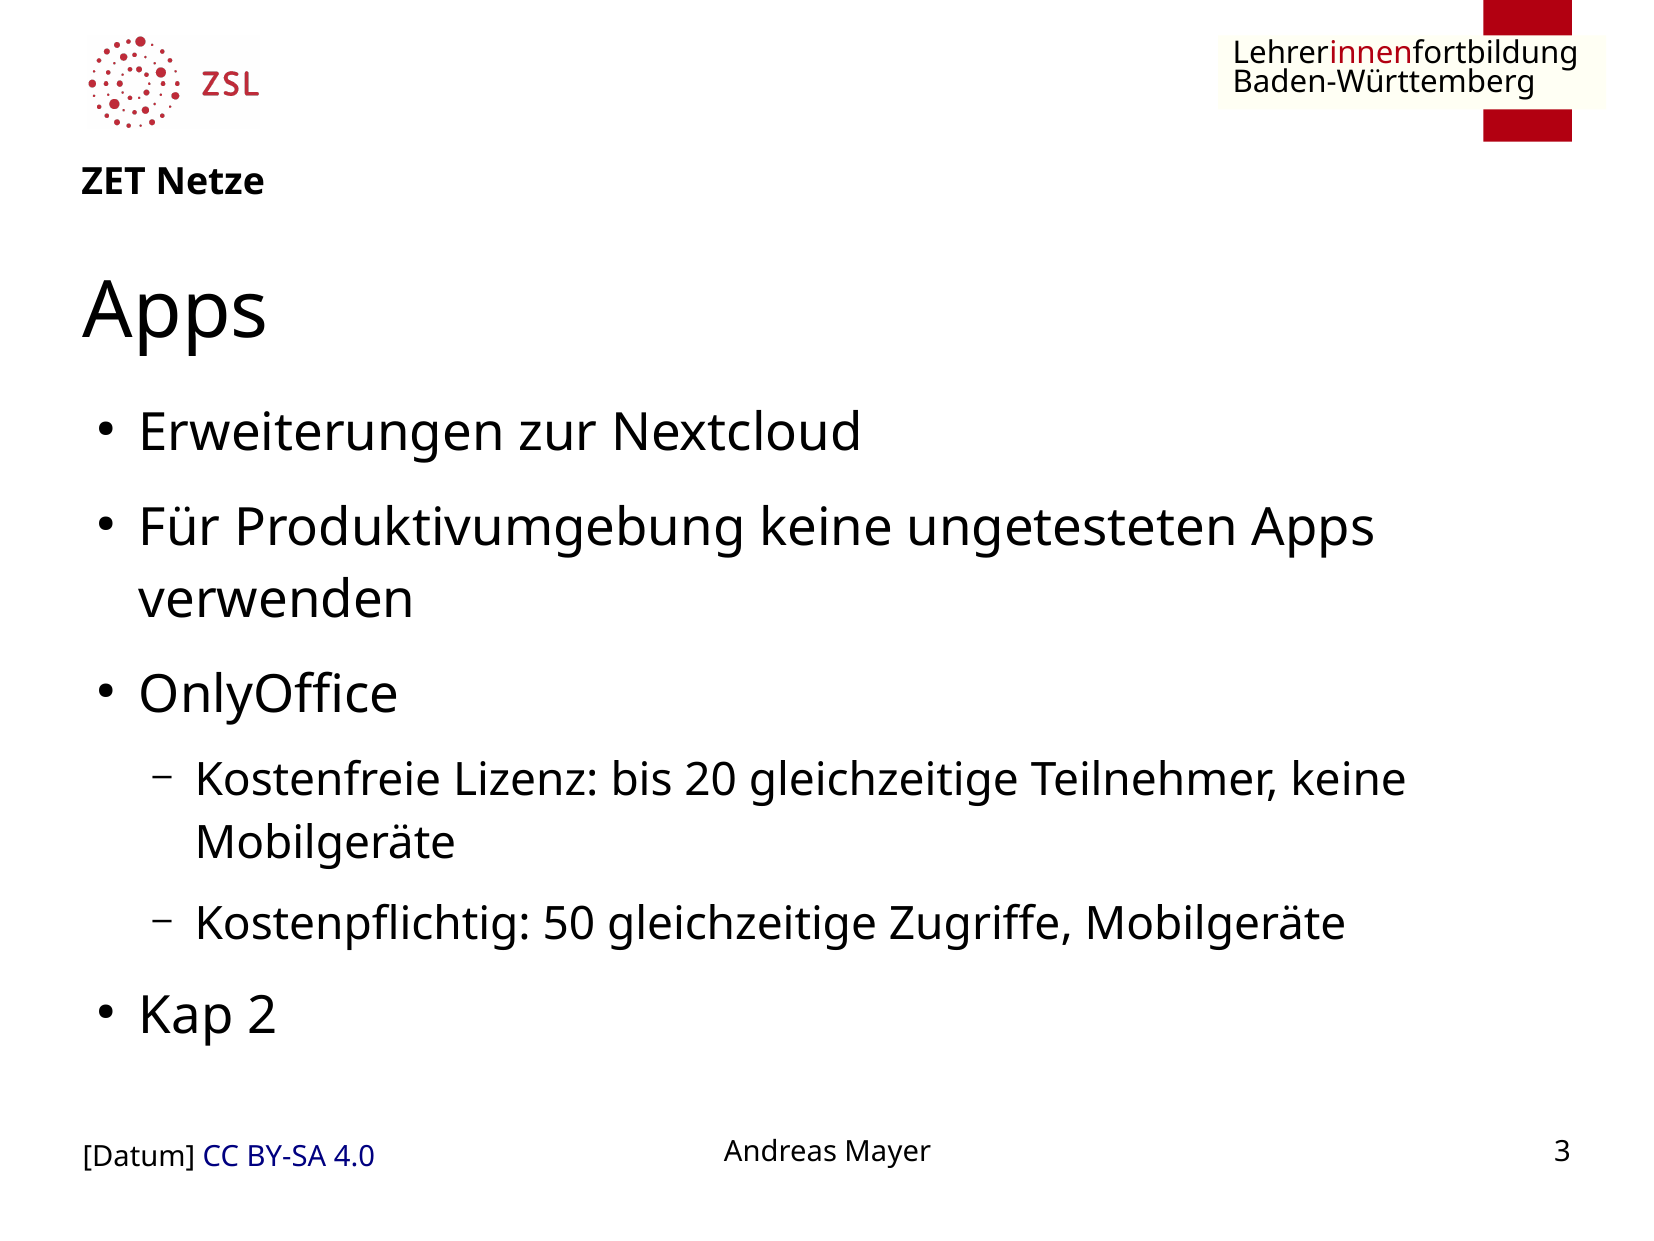

# Apps
Erweiterungen zur Nextcloud
Für Produktivumgebung keine ungetesteten Apps verwenden
OnlyOffice
Kostenfreie Lizenz: bis 20 gleichzeitige Teilnehmer, keine Mobilgeräte
Kostenpflichtig: 50 gleichzeitige Zugriffe, Mobilgeräte
Kap 2
3